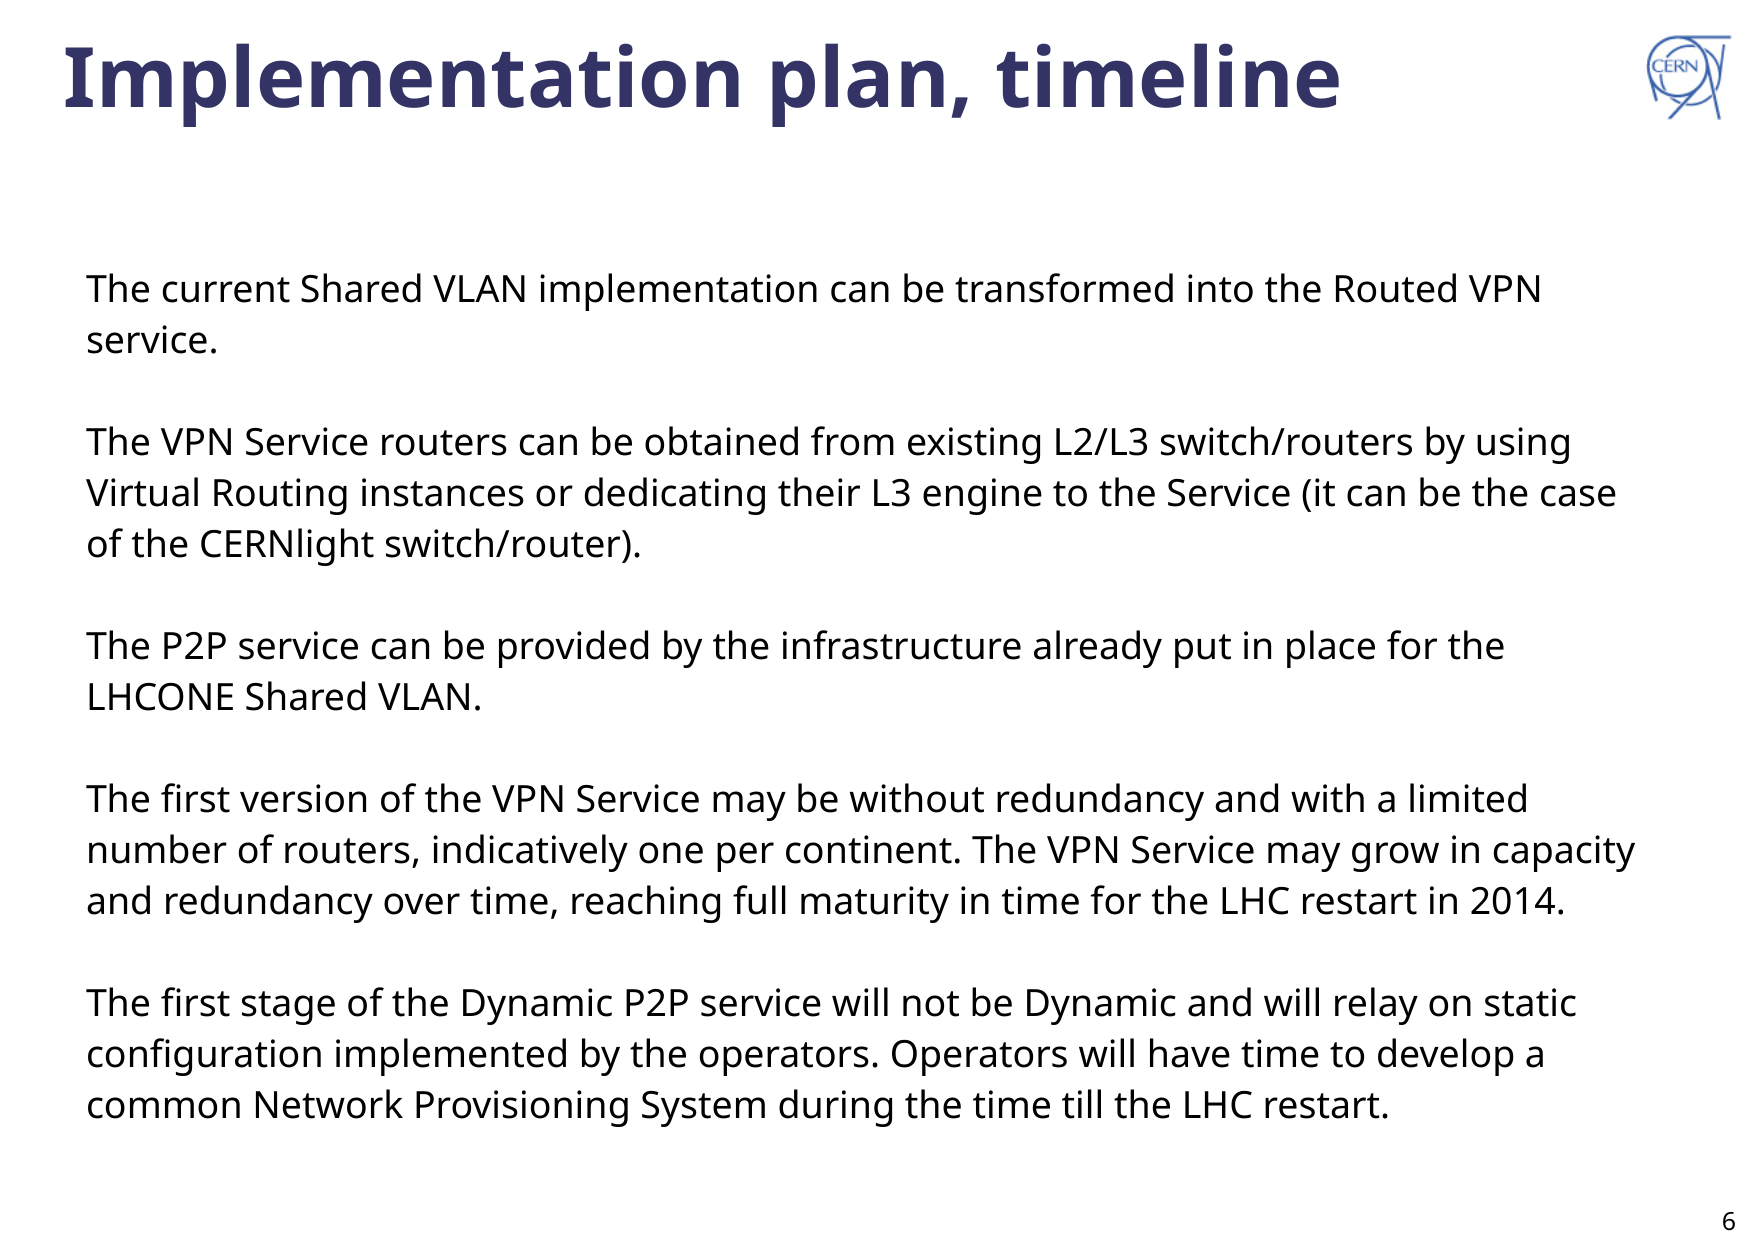

# Implementation plan, timeline
The current Shared VLAN implementation can be transformed into the Routed VPN service.
The VPN Service routers can be obtained from existing L2/L3 switch/routers by using Virtual Routing instances or dedicating their L3 engine to the Service (it can be the case of the CERNlight switch/router).
The P2P service can be provided by the infrastructure already put in place for the LHCONE Shared VLAN.
The first version of the VPN Service may be without redundancy and with a limited number of routers, indicatively one per continent. The VPN Service may grow in capacity and redundancy over time, reaching full maturity in time for the LHC restart in 2014.
The first stage of the Dynamic P2P service will not be Dynamic and will relay on static configuration implemented by the operators. Operators will have time to develop a common Network Provisioning System during the time till the LHC restart.
6